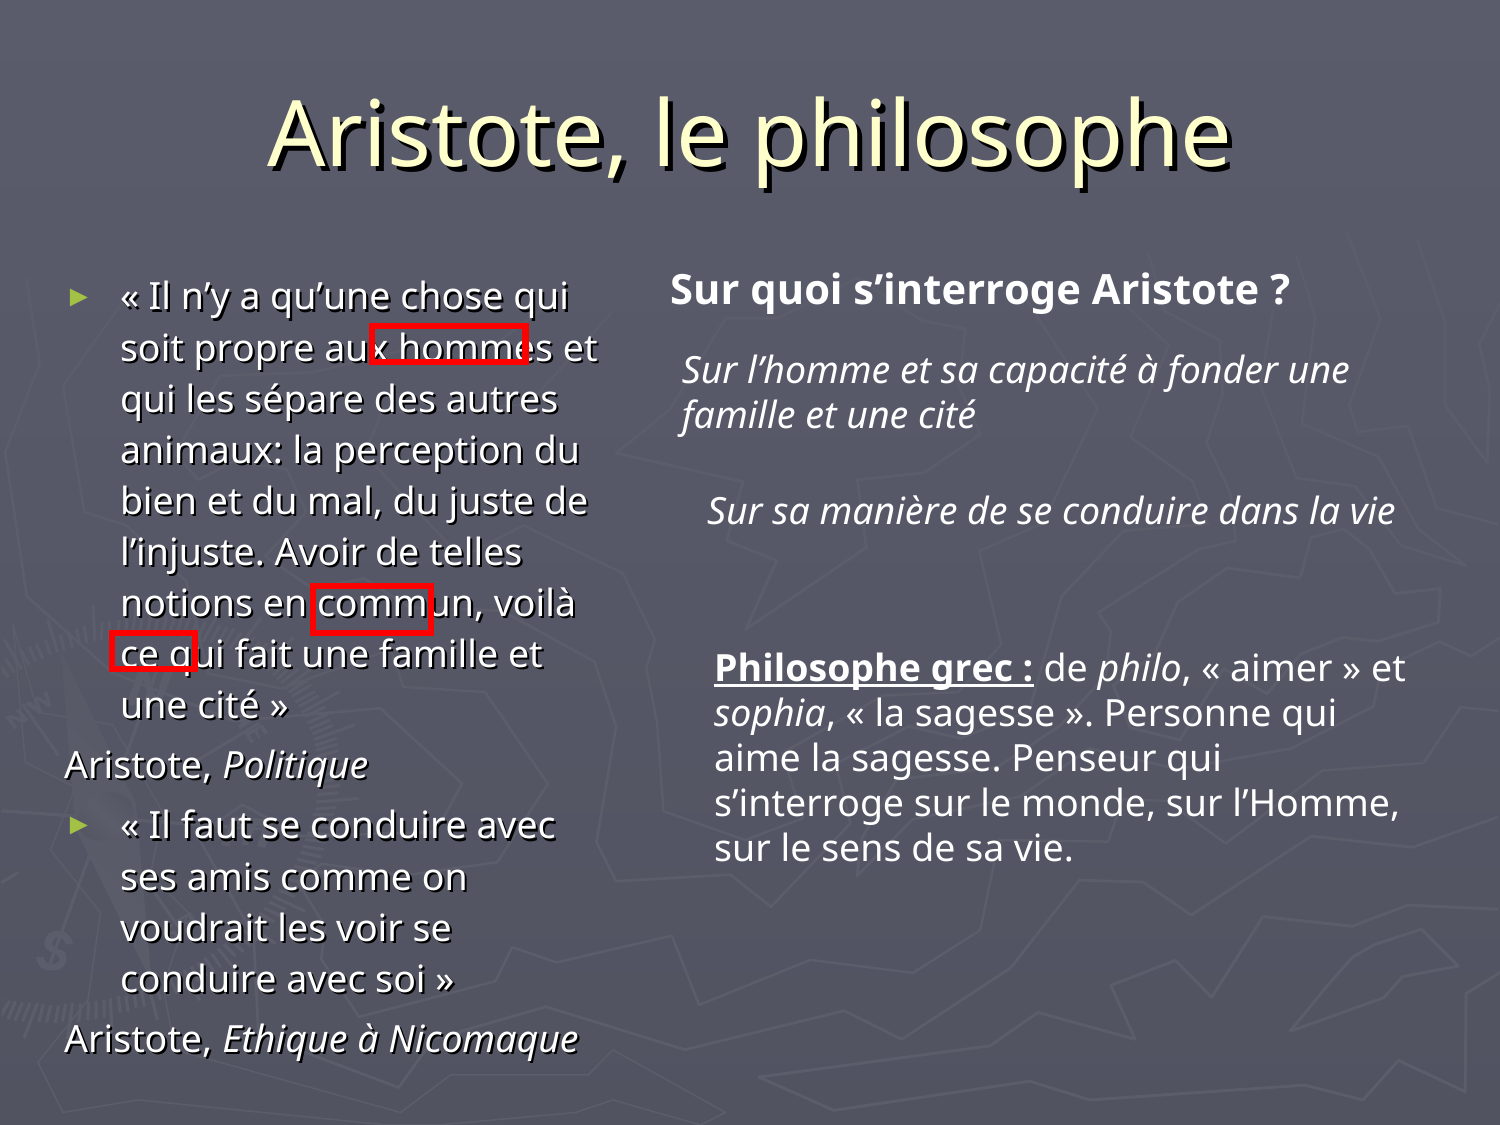

# Aristote, le philosophe
Sur quoi s’interroge Aristote ?
« Il n’y a qu’une chose qui soit propre aux hommes et qui les sépare des autres animaux: la perception du bien et du mal, du juste de l’injuste. Avoir de telles notions en commun, voilà ce qui fait une famille et une cité »
Aristote, Politique
« Il faut se conduire avec ses amis comme on voudrait les voir se conduire avec soi »
Aristote, Ethique à Nicomaque
Sur l’homme et sa capacité à fonder une famille et une cité
Sur sa manière de se conduire dans la vie
Philosophe grec : de philo, « aimer » et sophia, « la sagesse ». Personne qui aime la sagesse. Penseur qui s’interroge sur le monde, sur l’Homme, sur le sens de sa vie.